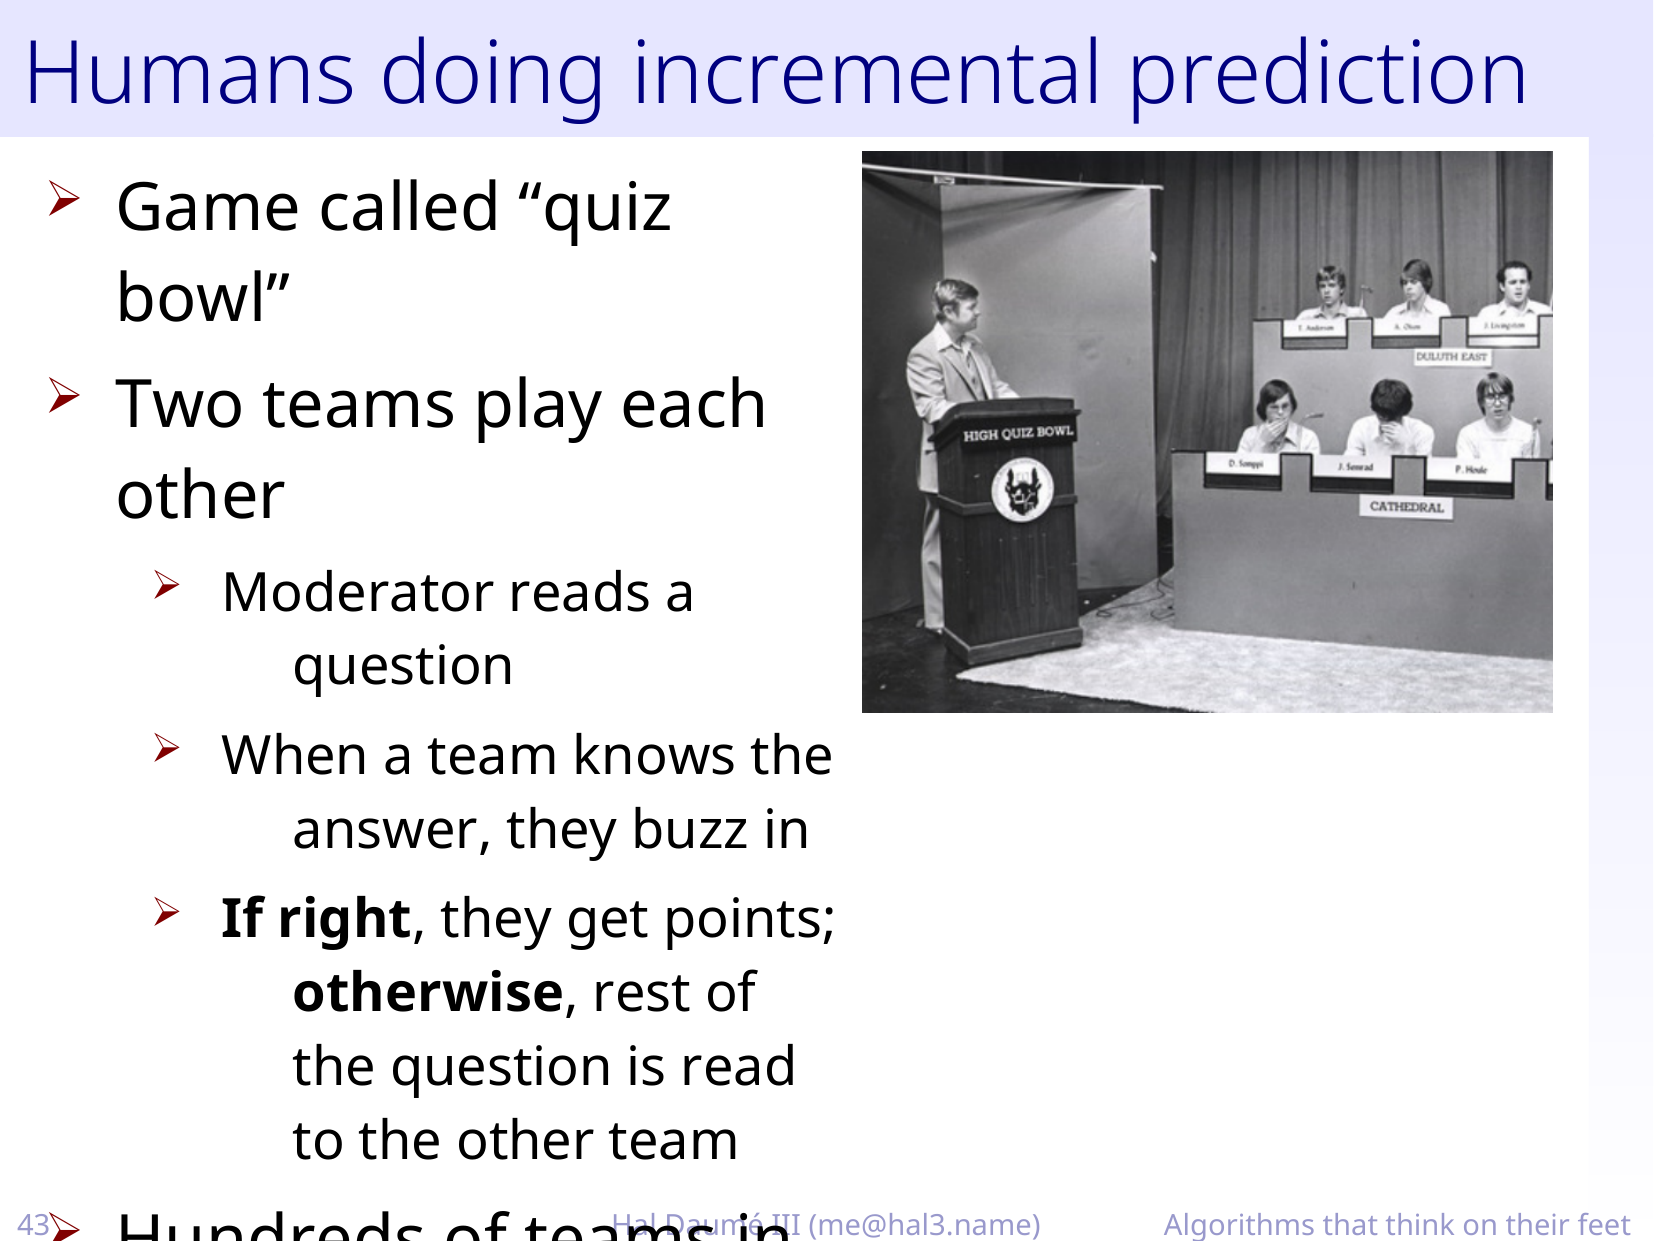

# Humans doing incremental prediction
Game called “quiz bowl”
Two teams play each other
Moderator reads a question
When a team knows the answer, they buzz in
If right, they get points; otherwise, rest of the question is read to the other team
Hundreds of teams in the US alone
Example . . .